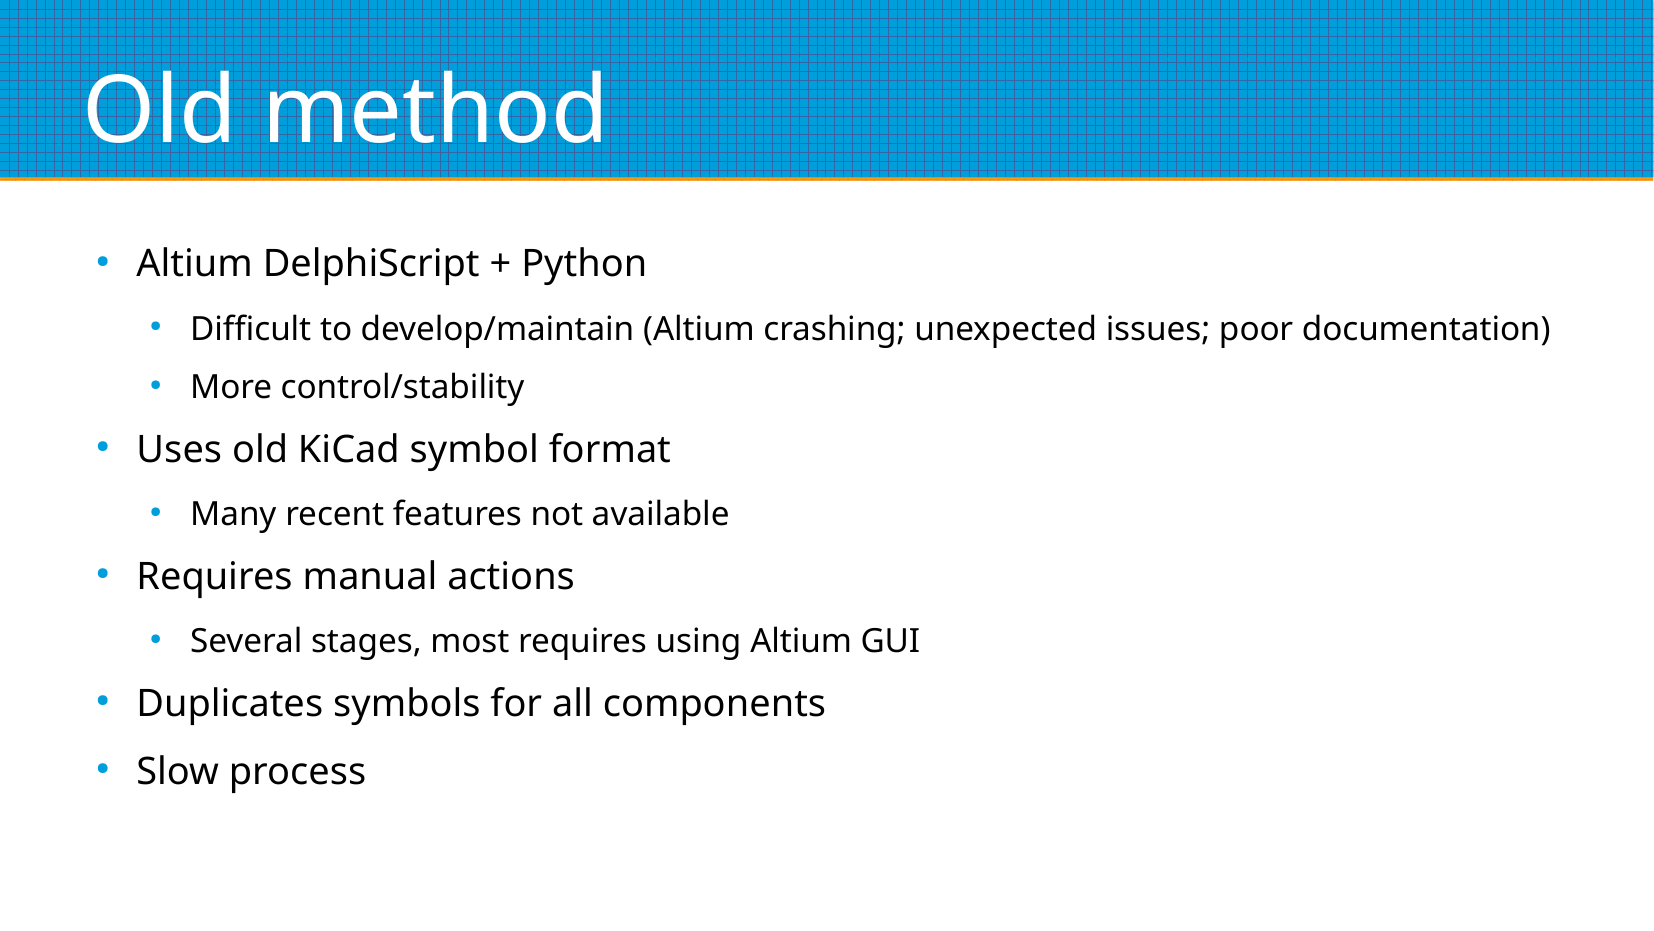

# Old method
Altium DelphiScript + Python
Difficult to develop/maintain (Altium crashing; unexpected issues; poor documentation)
More control/stability
Uses old KiCad symbol format
Many recent features not available
Requires manual actions
Several stages, most requires using Altium GUI
Duplicates symbols for all components
Slow process